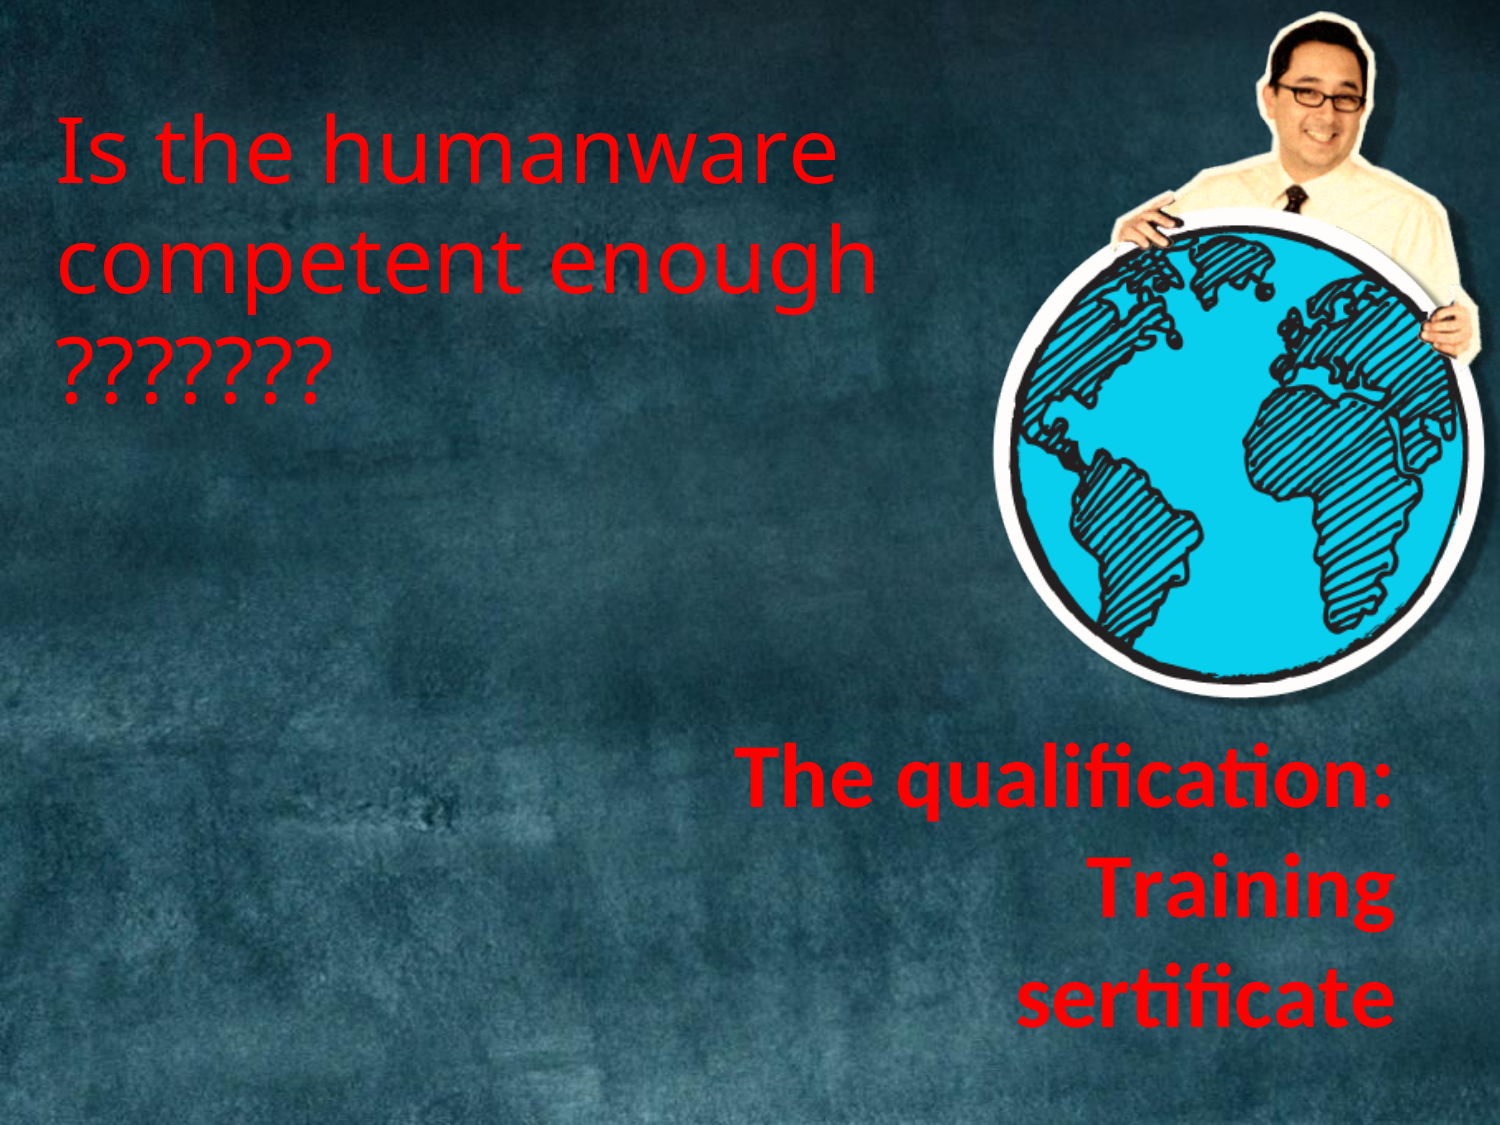

Is the humanware competent enough
???????
The qualification:
Training
sertificate